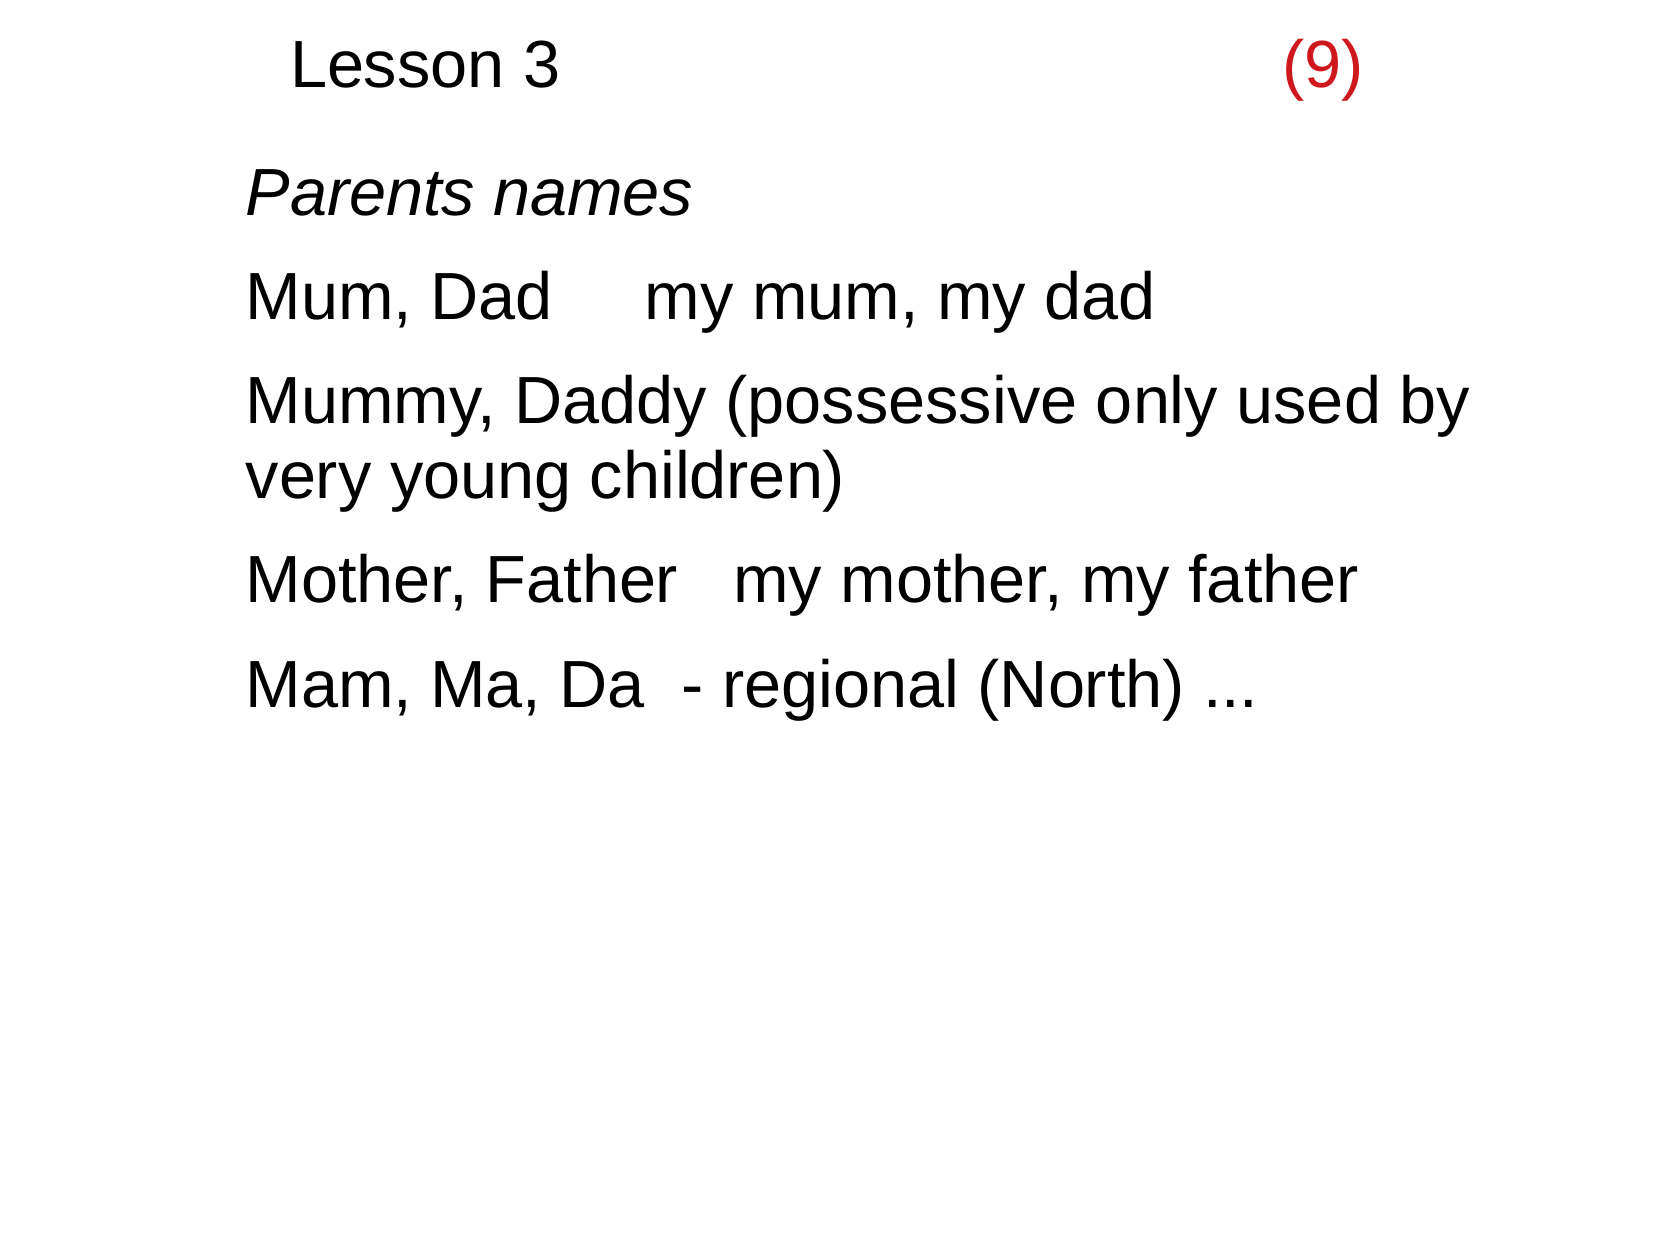

# Lesson 3 (9)
Parents names
Mum, Dad my mum, my dad
Mummy, Daddy (possessive only used by very young children)
Mother, Father my mother, my father
Mam, Ma, Da - regional (North) ...